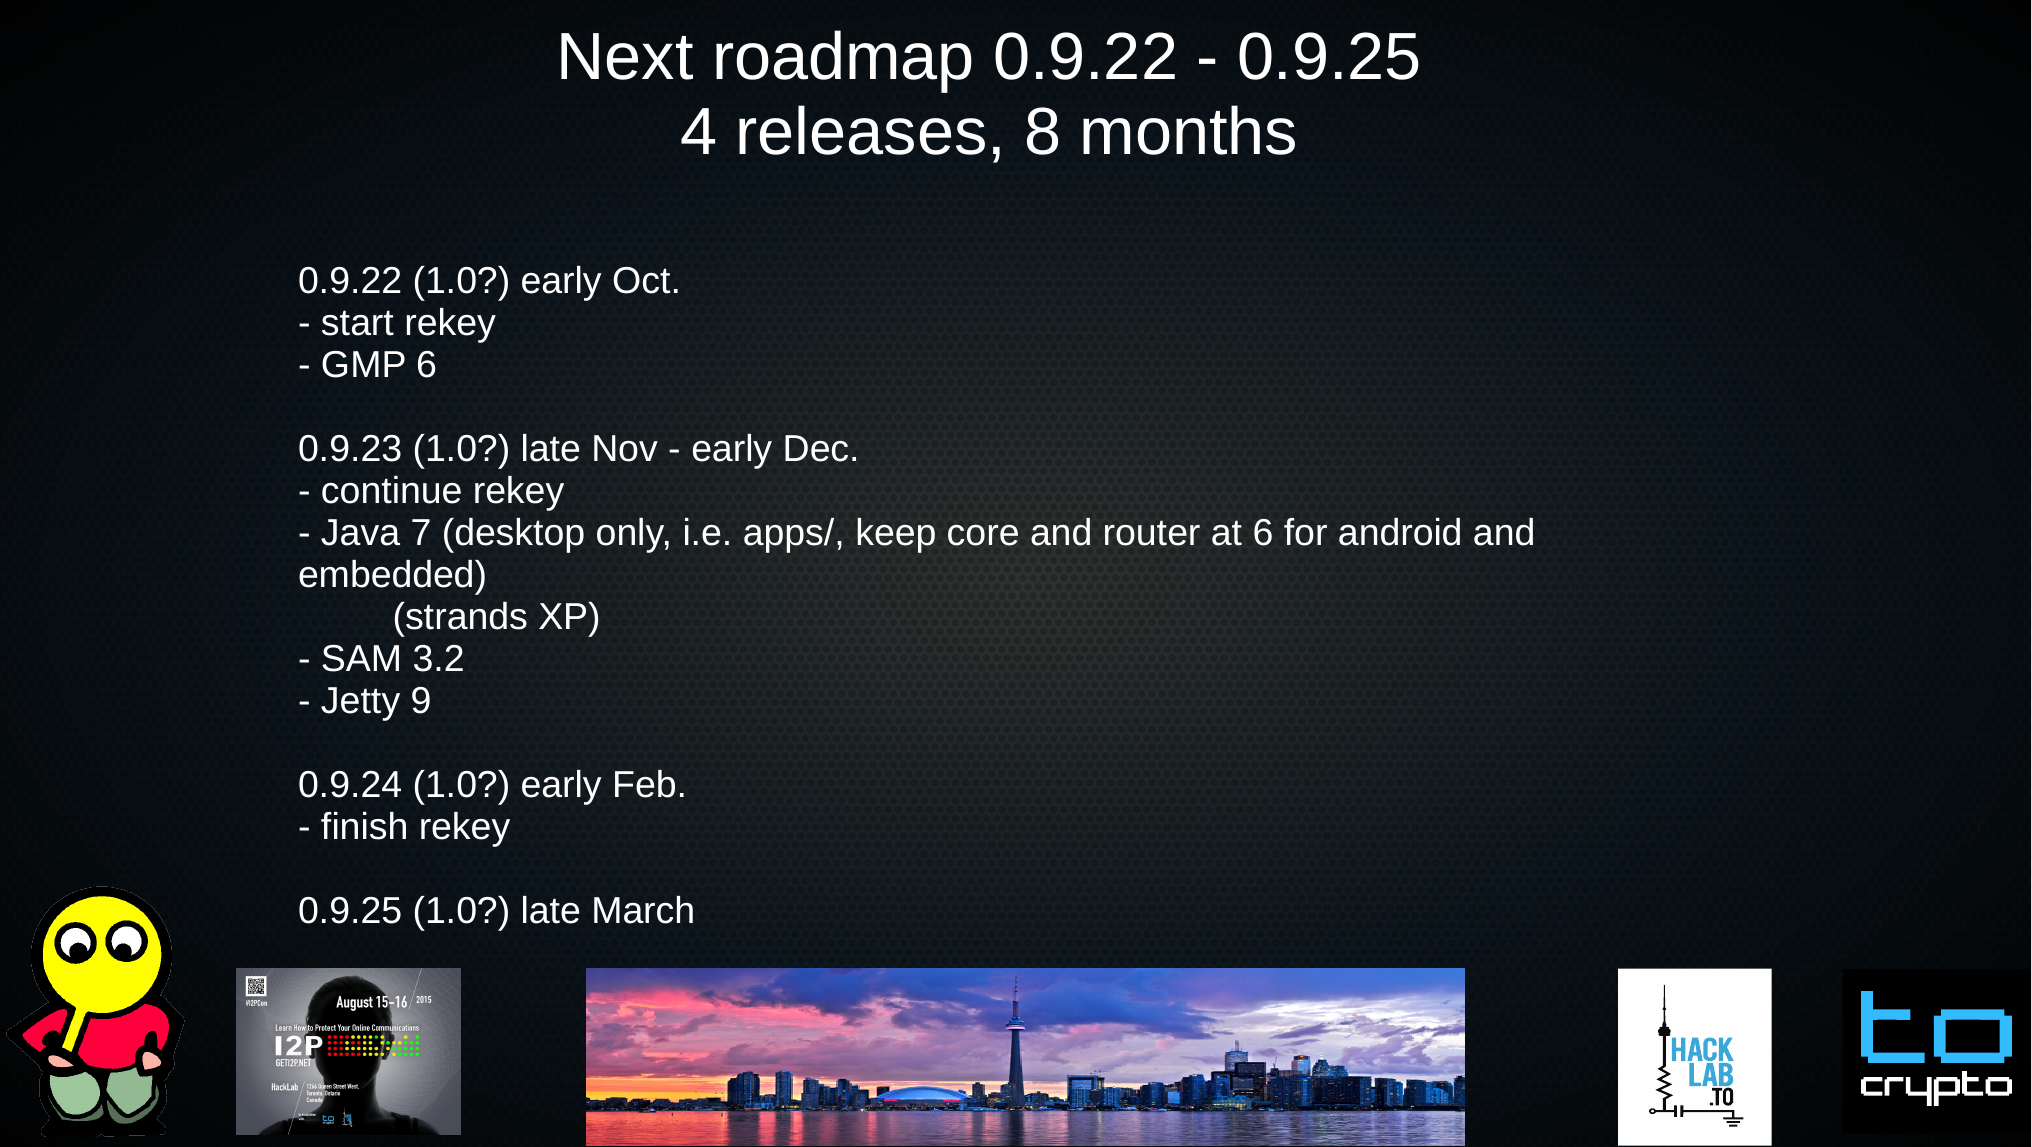

# Next roadmap 0.9.22 - 0.9.25 4 releases, 8 months
0.9.22 (1.0?) early Oct.
- start rekey
- GMP 6
0.9.23 (1.0?) late Nov - early Dec.
- continue rekey
- Java 7 (desktop only, i.e. apps/, keep core and router at 6 for android and embedded)
 (strands XP)
- SAM 3.2
- Jetty 9
0.9.24 (1.0?) early Feb.
- finish rekey
0.9.25 (1.0?) late March
8